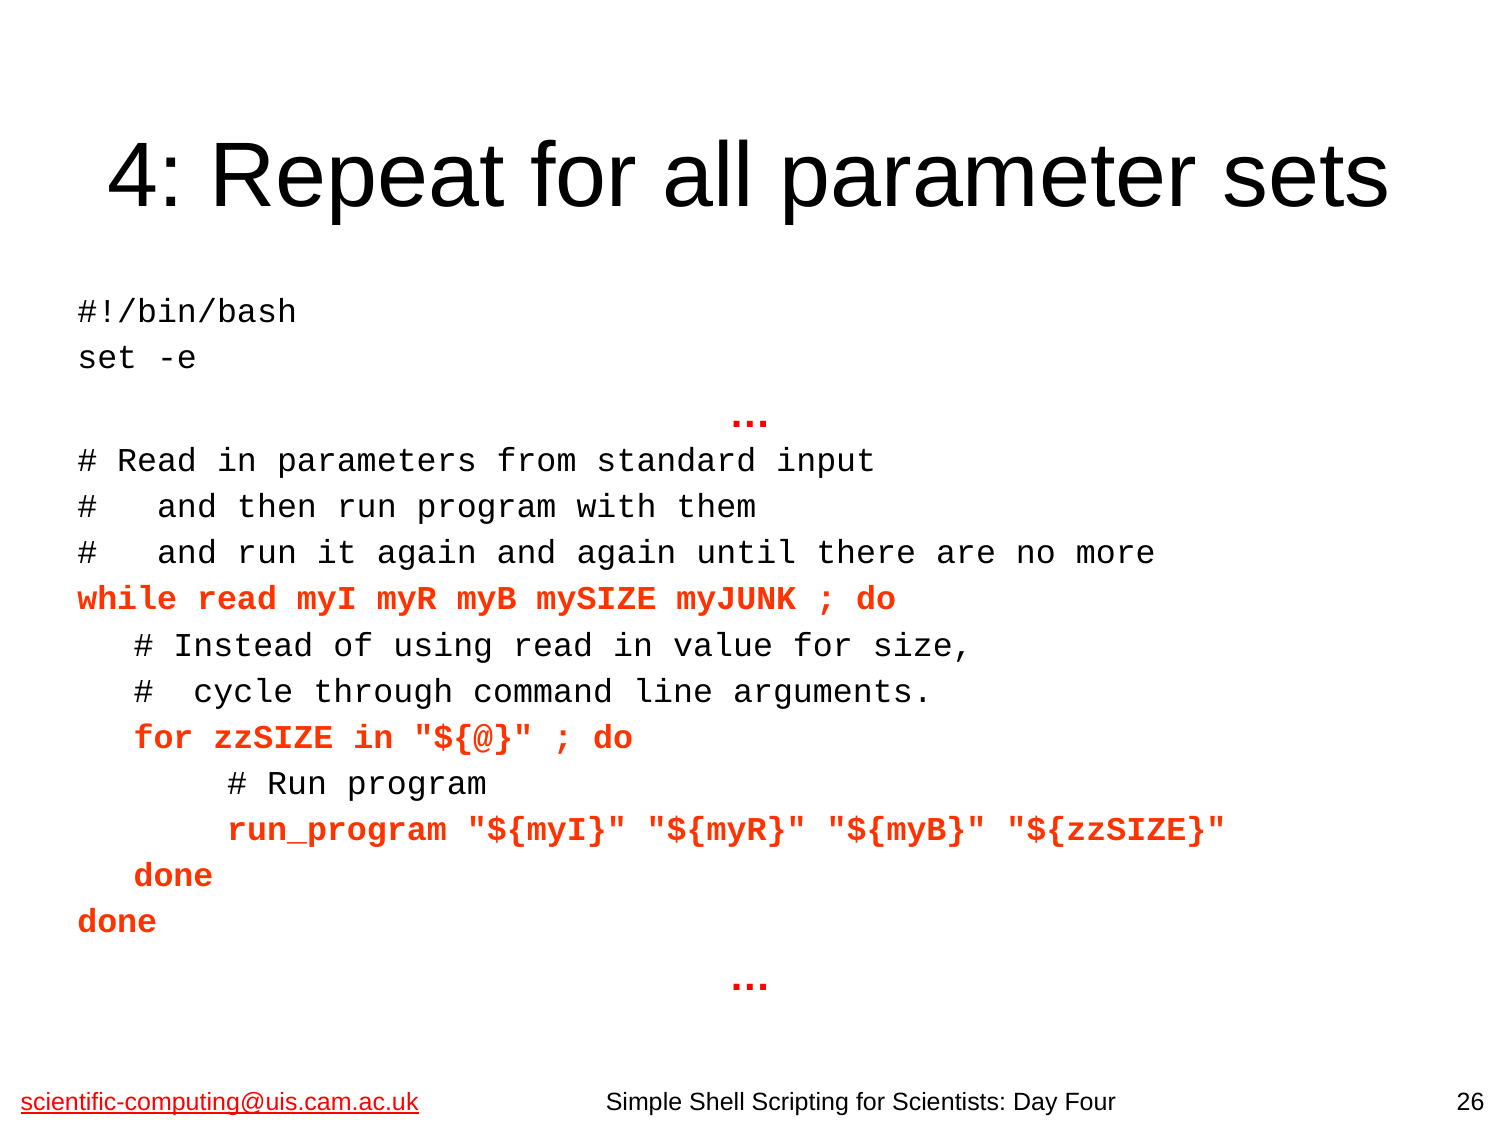

# 4: Repeat for all parameter sets
#!/bin/bash
set -e
…
# Read in parameters from standard input
# and then run program with them
# and run it again and again until there are no more
while read myI myR myB mySIZE myJUNK ; do
	# Instead of using read in value for size,
	# cycle through command line arguments.
	for zzSIZE in "${@}" ; do
		# Run program
		run_program "${myI}" "${myR}" "${myB}" "${zzSIZE}"
	done
done
…
escience-support@ucs.cam.ac.uk	Simple Shell Scripting for Scientists: Day Three
26